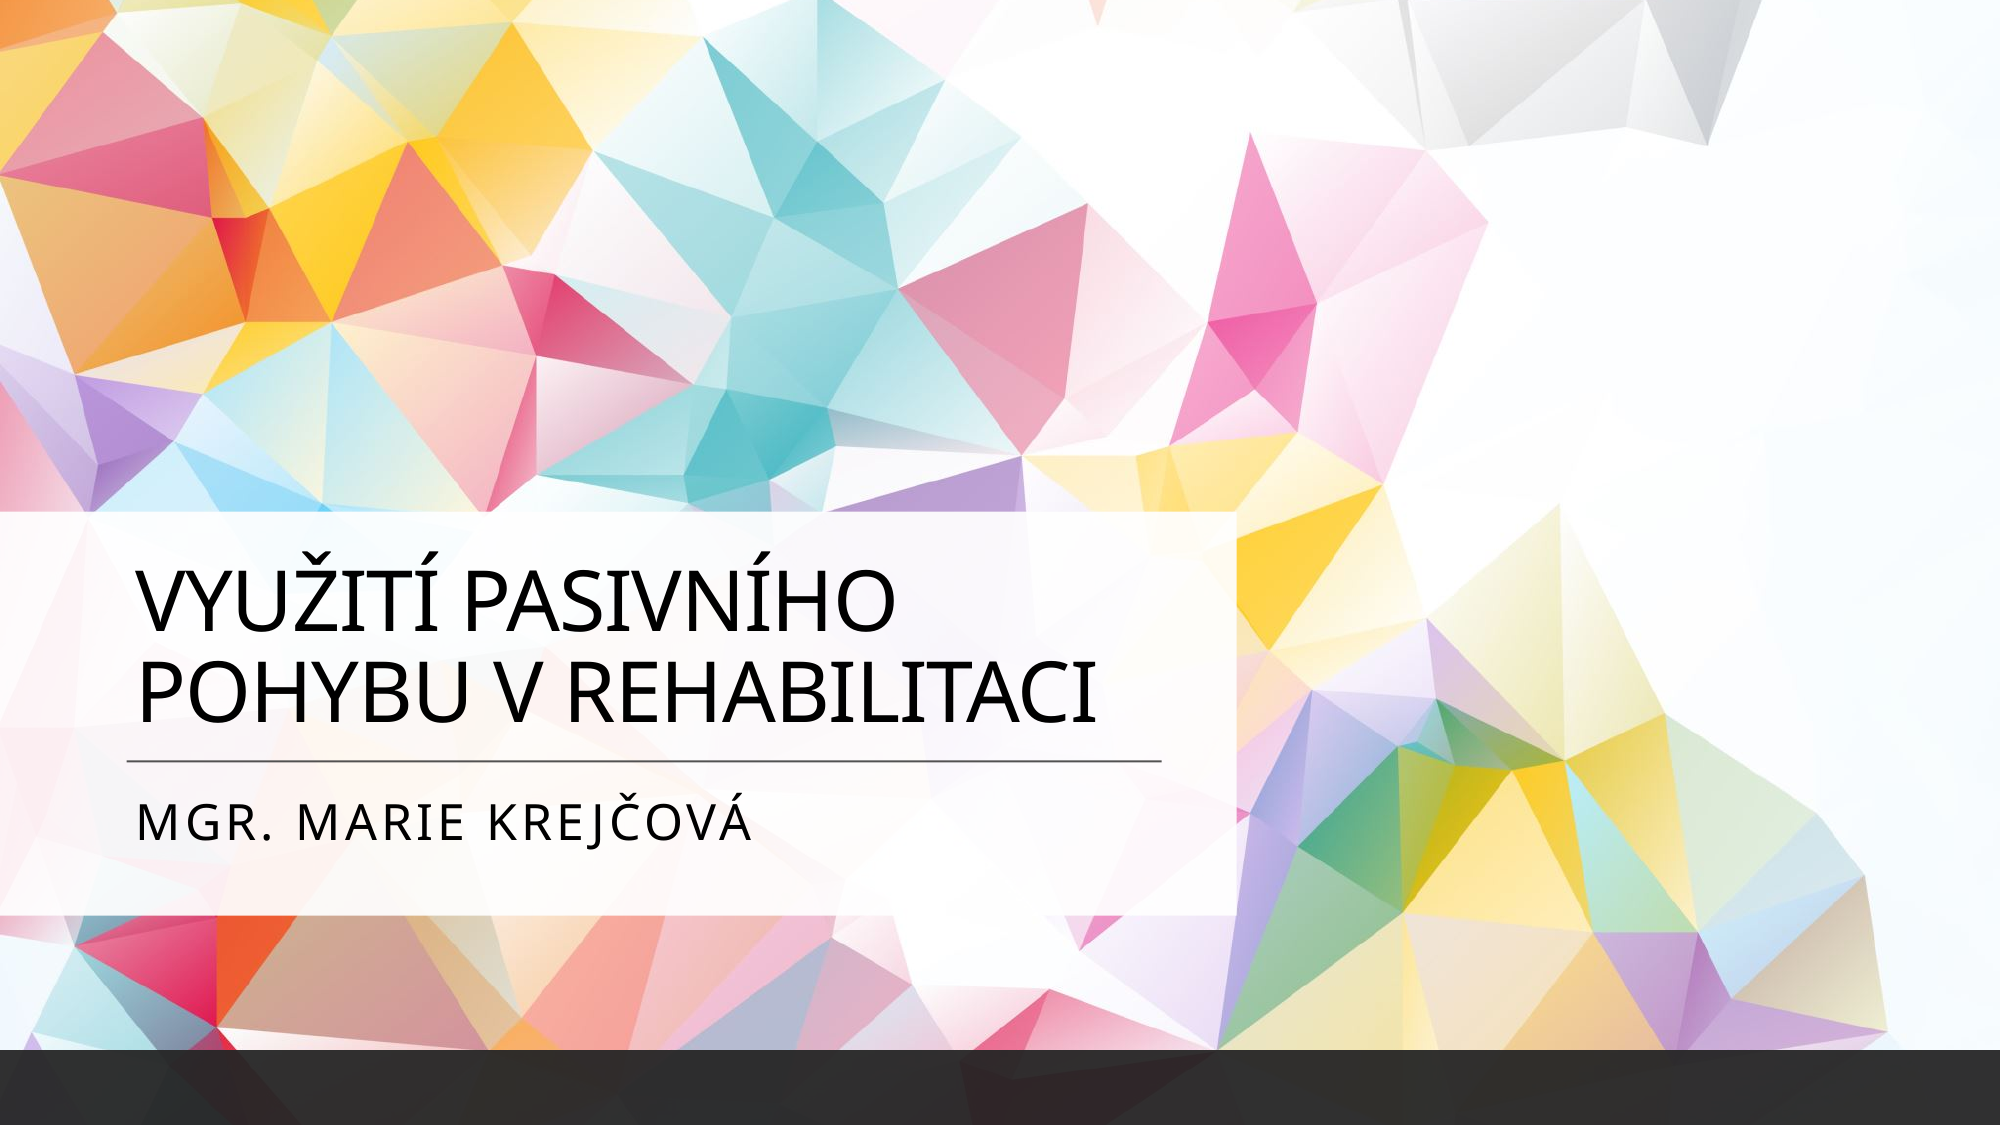

# VYUŽITÍ PASIVNÍHO POHYBU V REHABILITACI
Mgr. Marie Krejčová